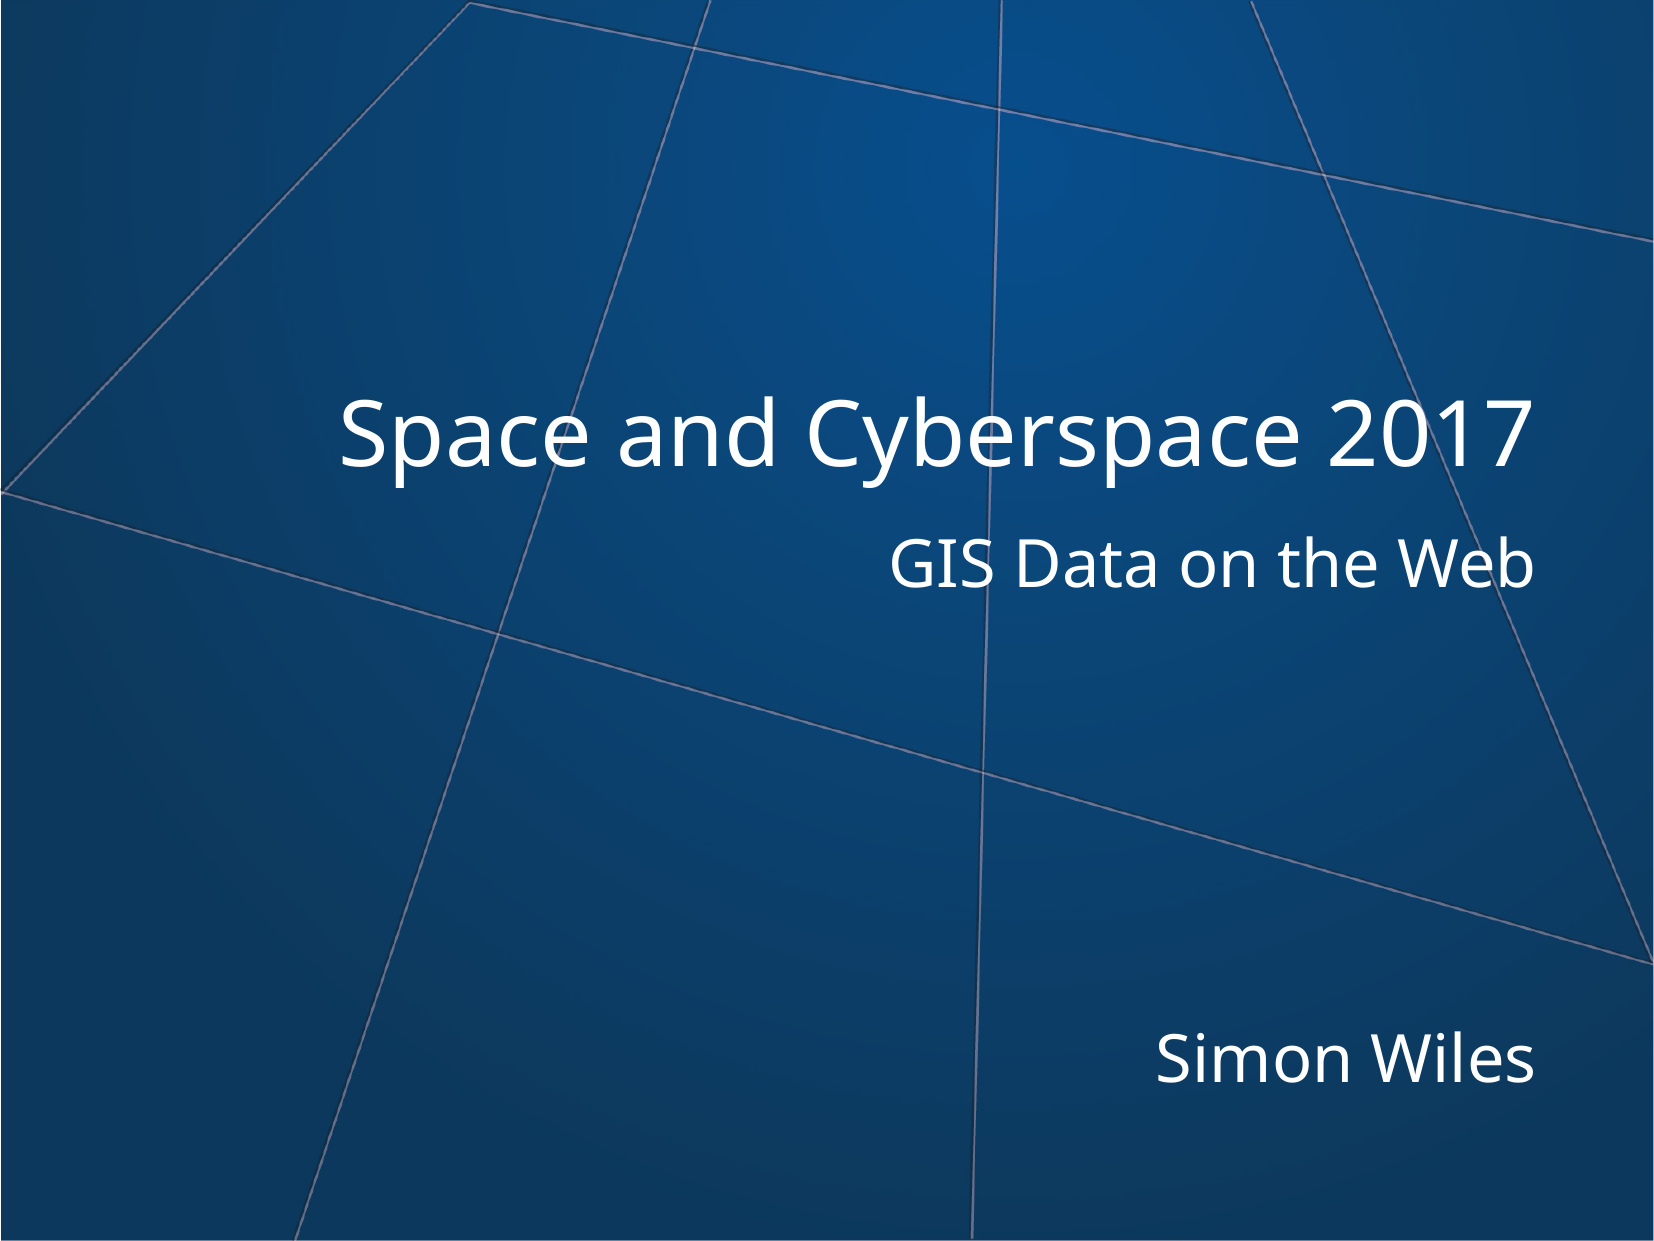

# Space and Cyberspace 2017
GIS Data on the Web
Simon Wiles